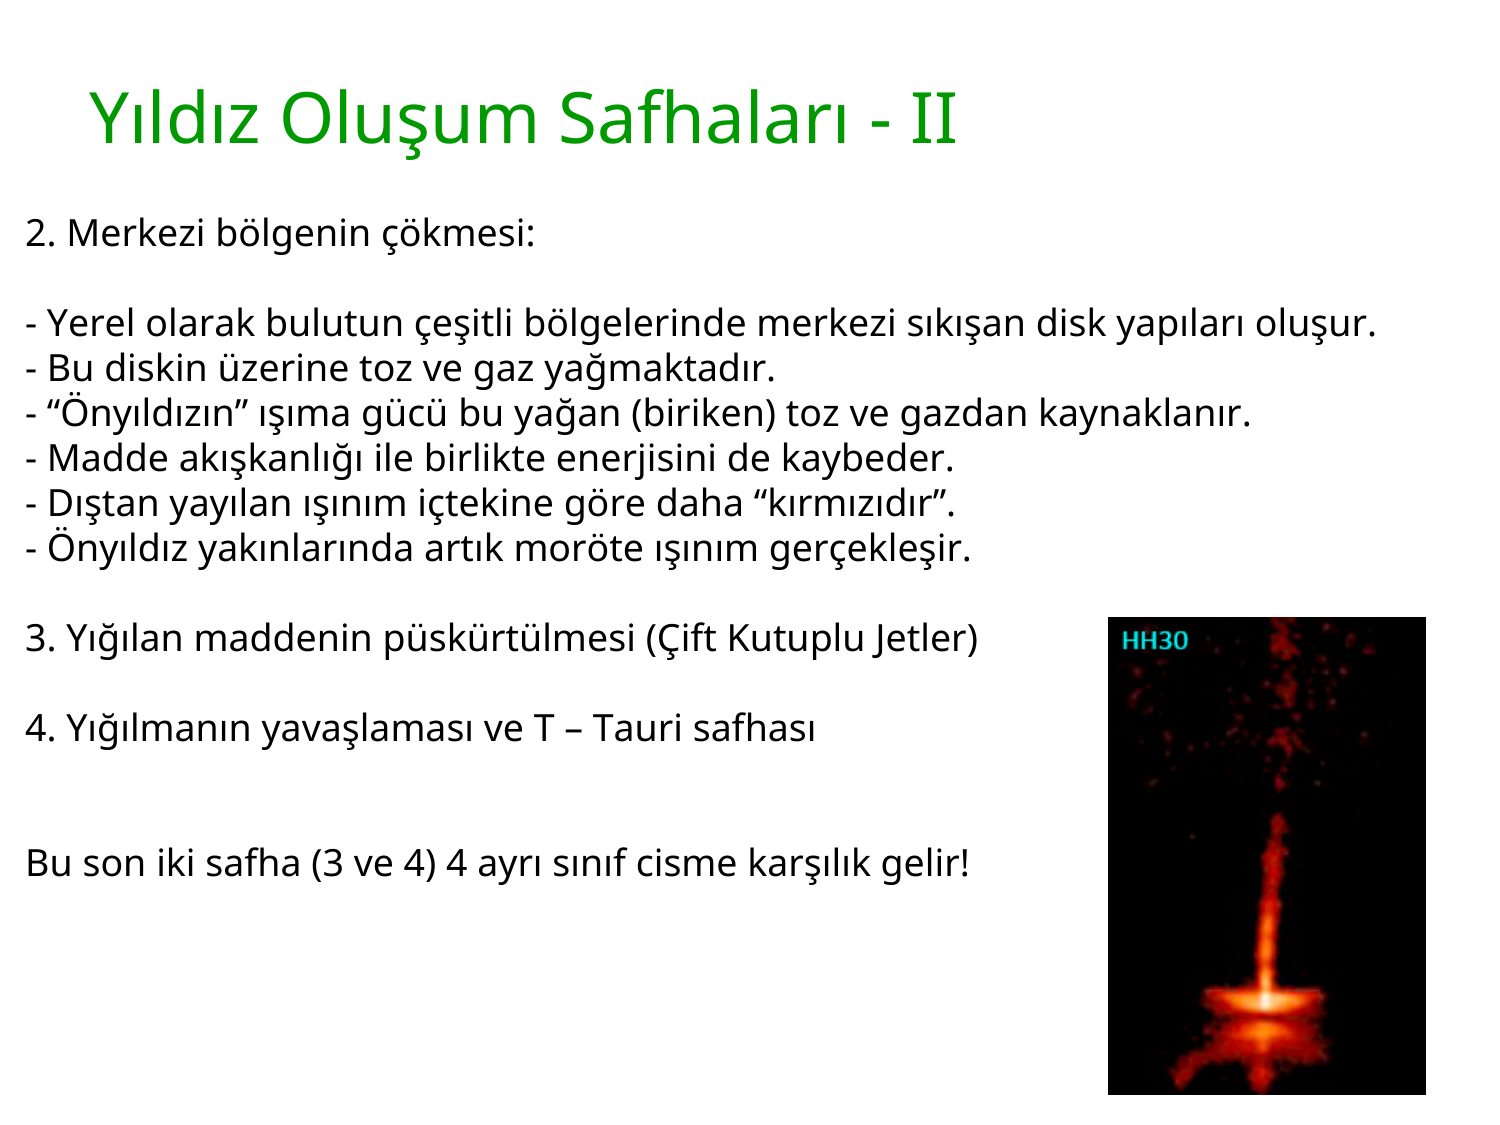

# Yıldız Oluşum Safhaları - II
2. Merkezi bölgenin çökmesi:
- Yerel olarak bulutun çeşitli bölgelerinde merkezi sıkışan disk yapıları oluşur.
- Bu diskin üzerine toz ve gaz yağmaktadır.
- “Önyıldızın” ışıma gücü bu yağan (biriken) toz ve gazdan kaynaklanır.
- Madde akışkanlığı ile birlikte enerjisini de kaybeder.
- Dıştan yayılan ışınım içtekine göre daha “kırmızıdır”.
- Önyıldız yakınlarında artık moröte ışınım gerçekleşir.
3. Yığılan maddenin püskürtülmesi (Çift Kutuplu Jetler)
4. Yığılmanın yavaşlaması ve T – Tauri safhası
Bu son iki safha (3 ve 4) 4 ayrı sınıf cisme karşılık gelir!